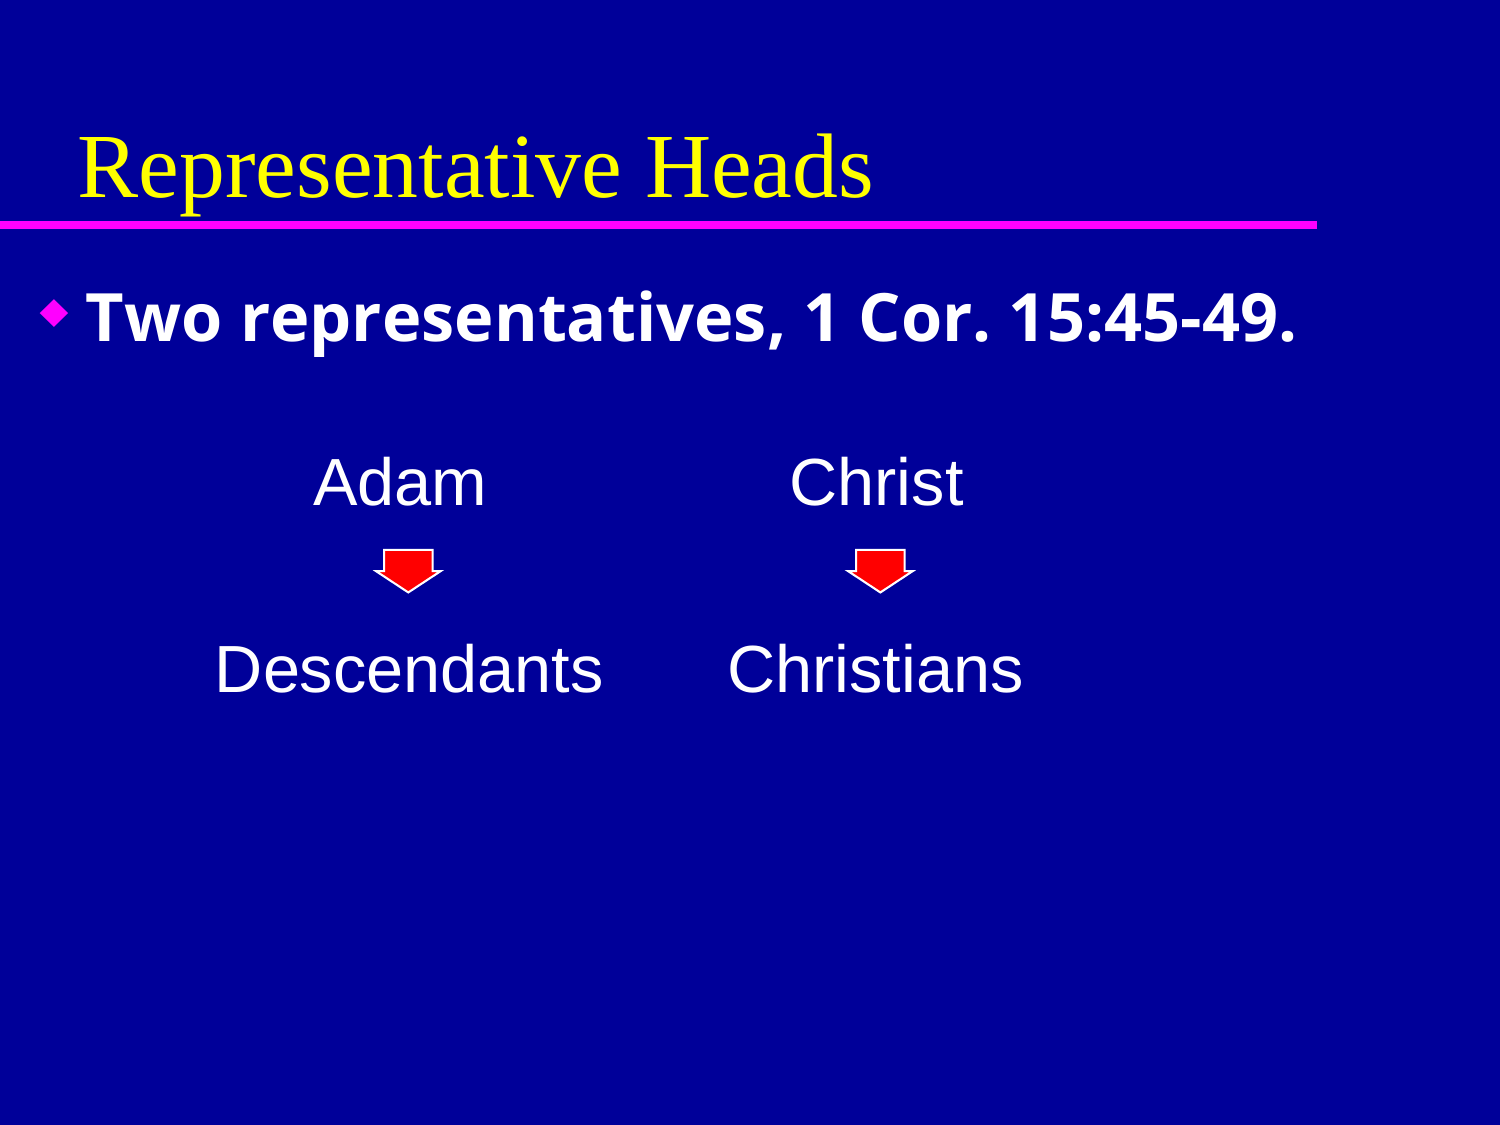

# Representative Heads
 Two representatives, 1 Cor. 15:45-49.
Adam
Christ
Descendants
Christians